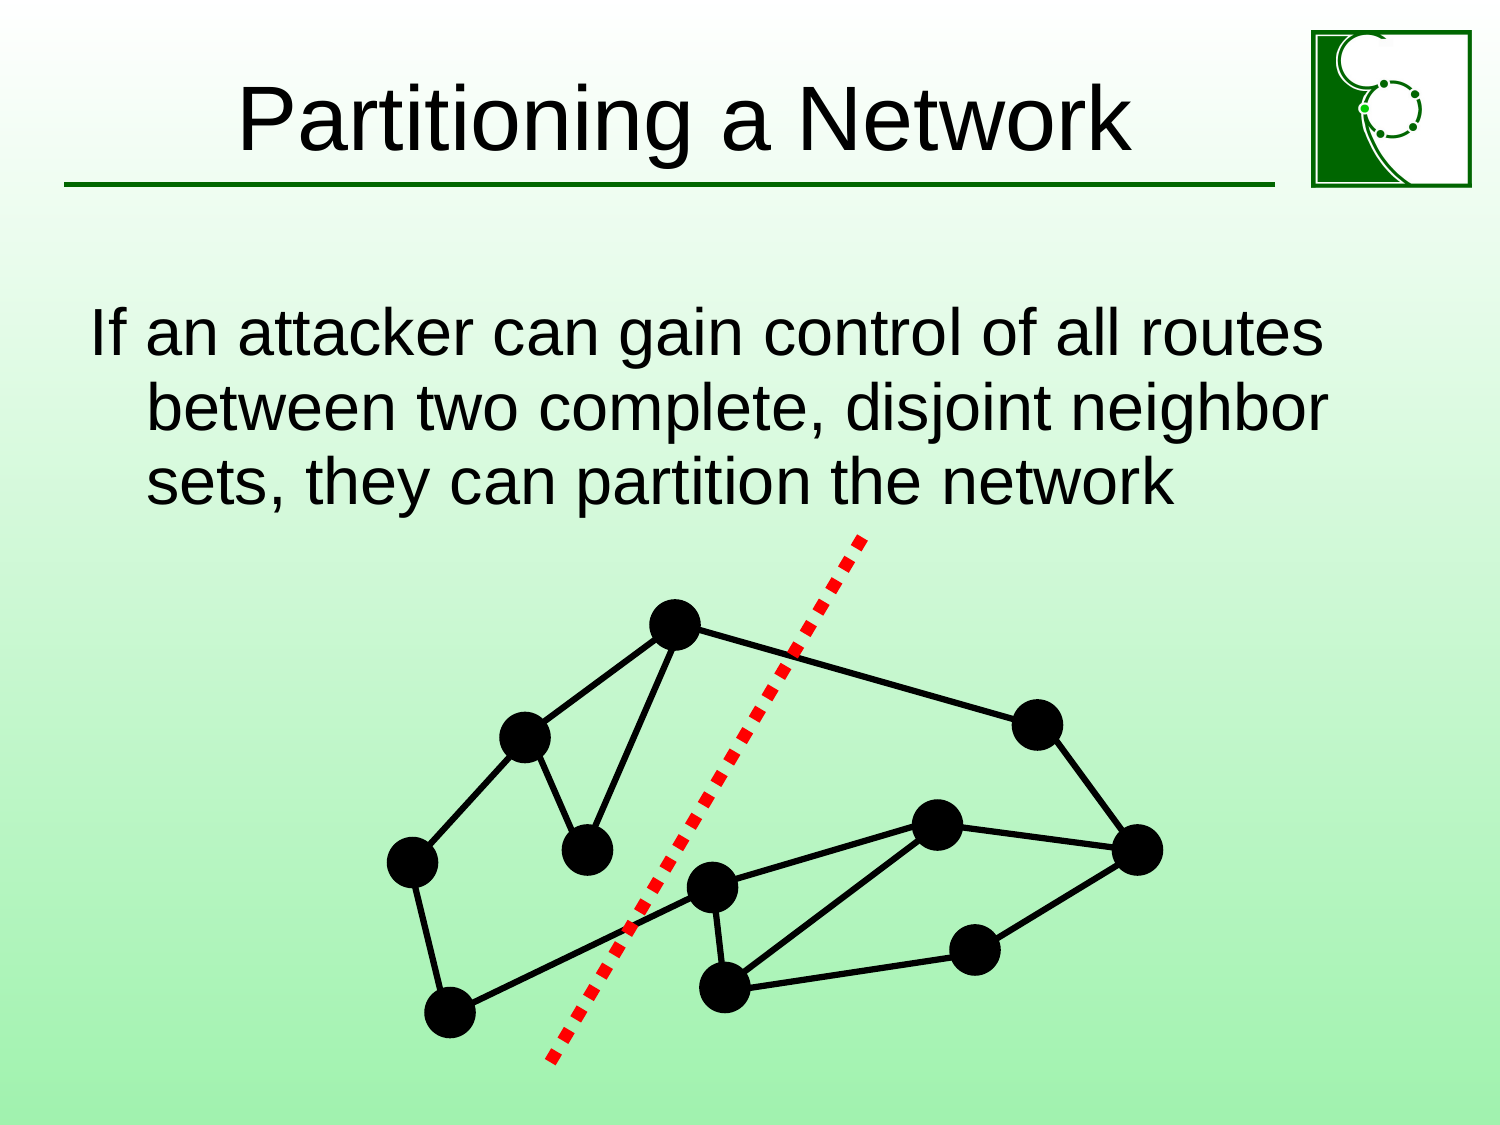

# Partitioning a Network
If an attacker can gain control of all routes between two complete, disjoint neighbor sets, they can partition the network